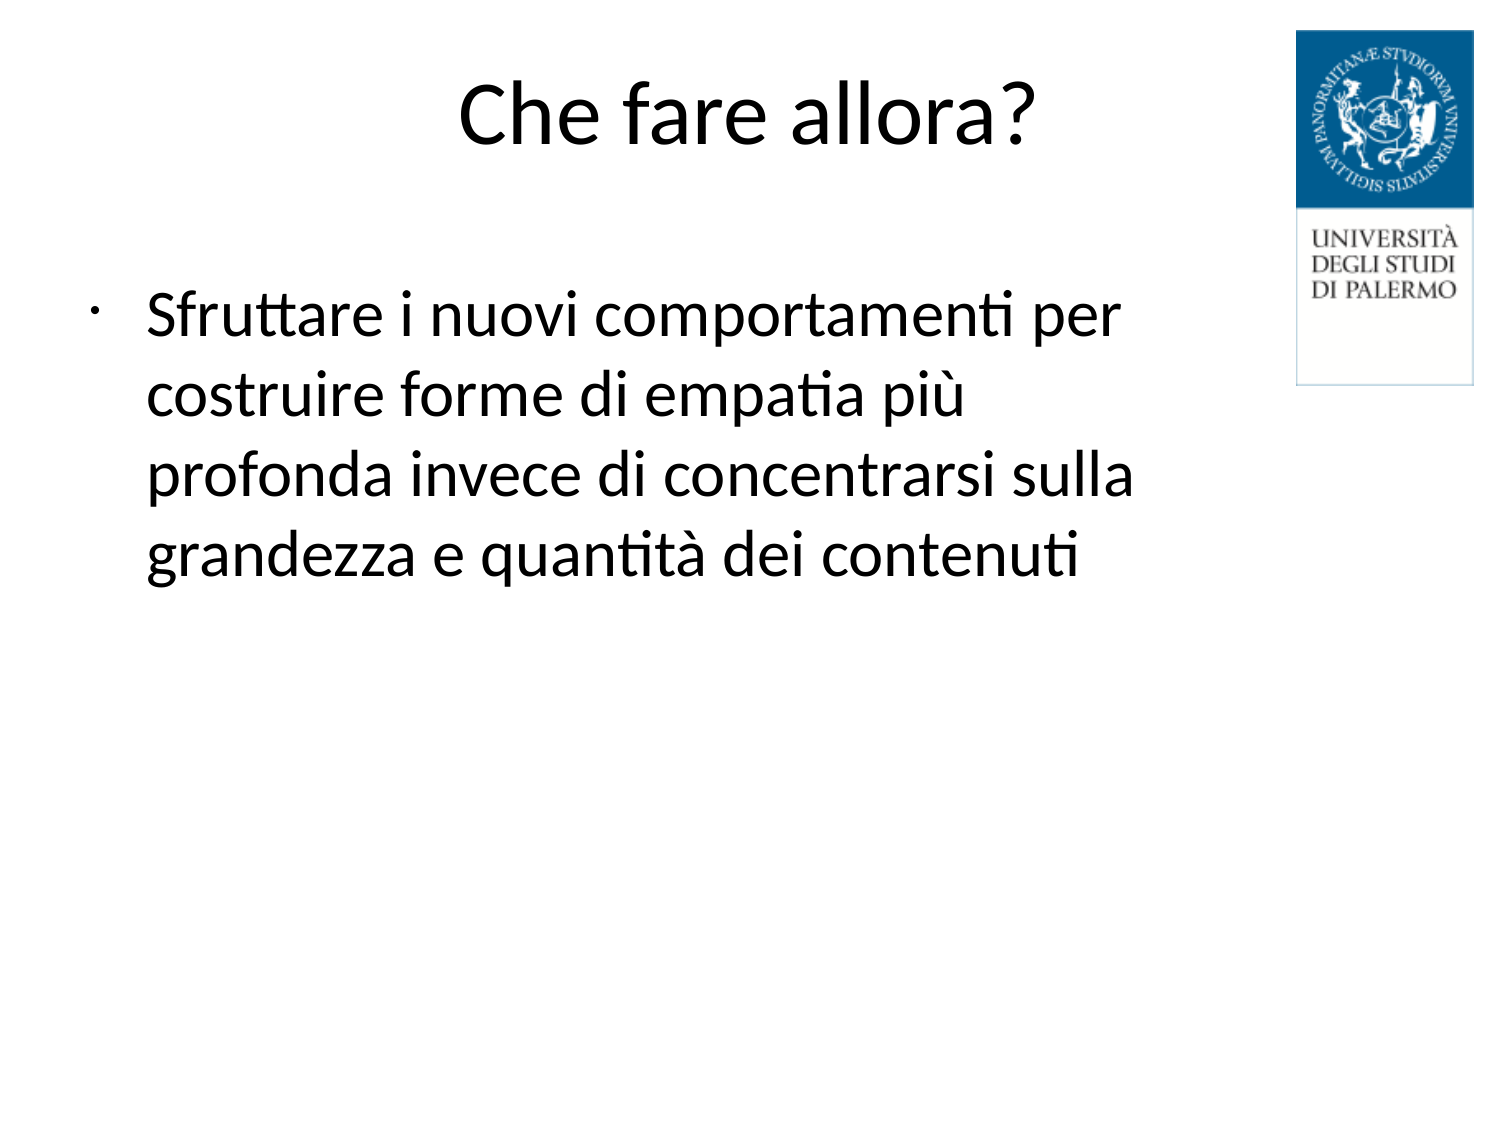

# Che fare allora?
Sfruttare i nuovi comportamenti per costruire forme di empatia più profonda invece di concentrarsi sulla grandezza e quantità dei contenuti